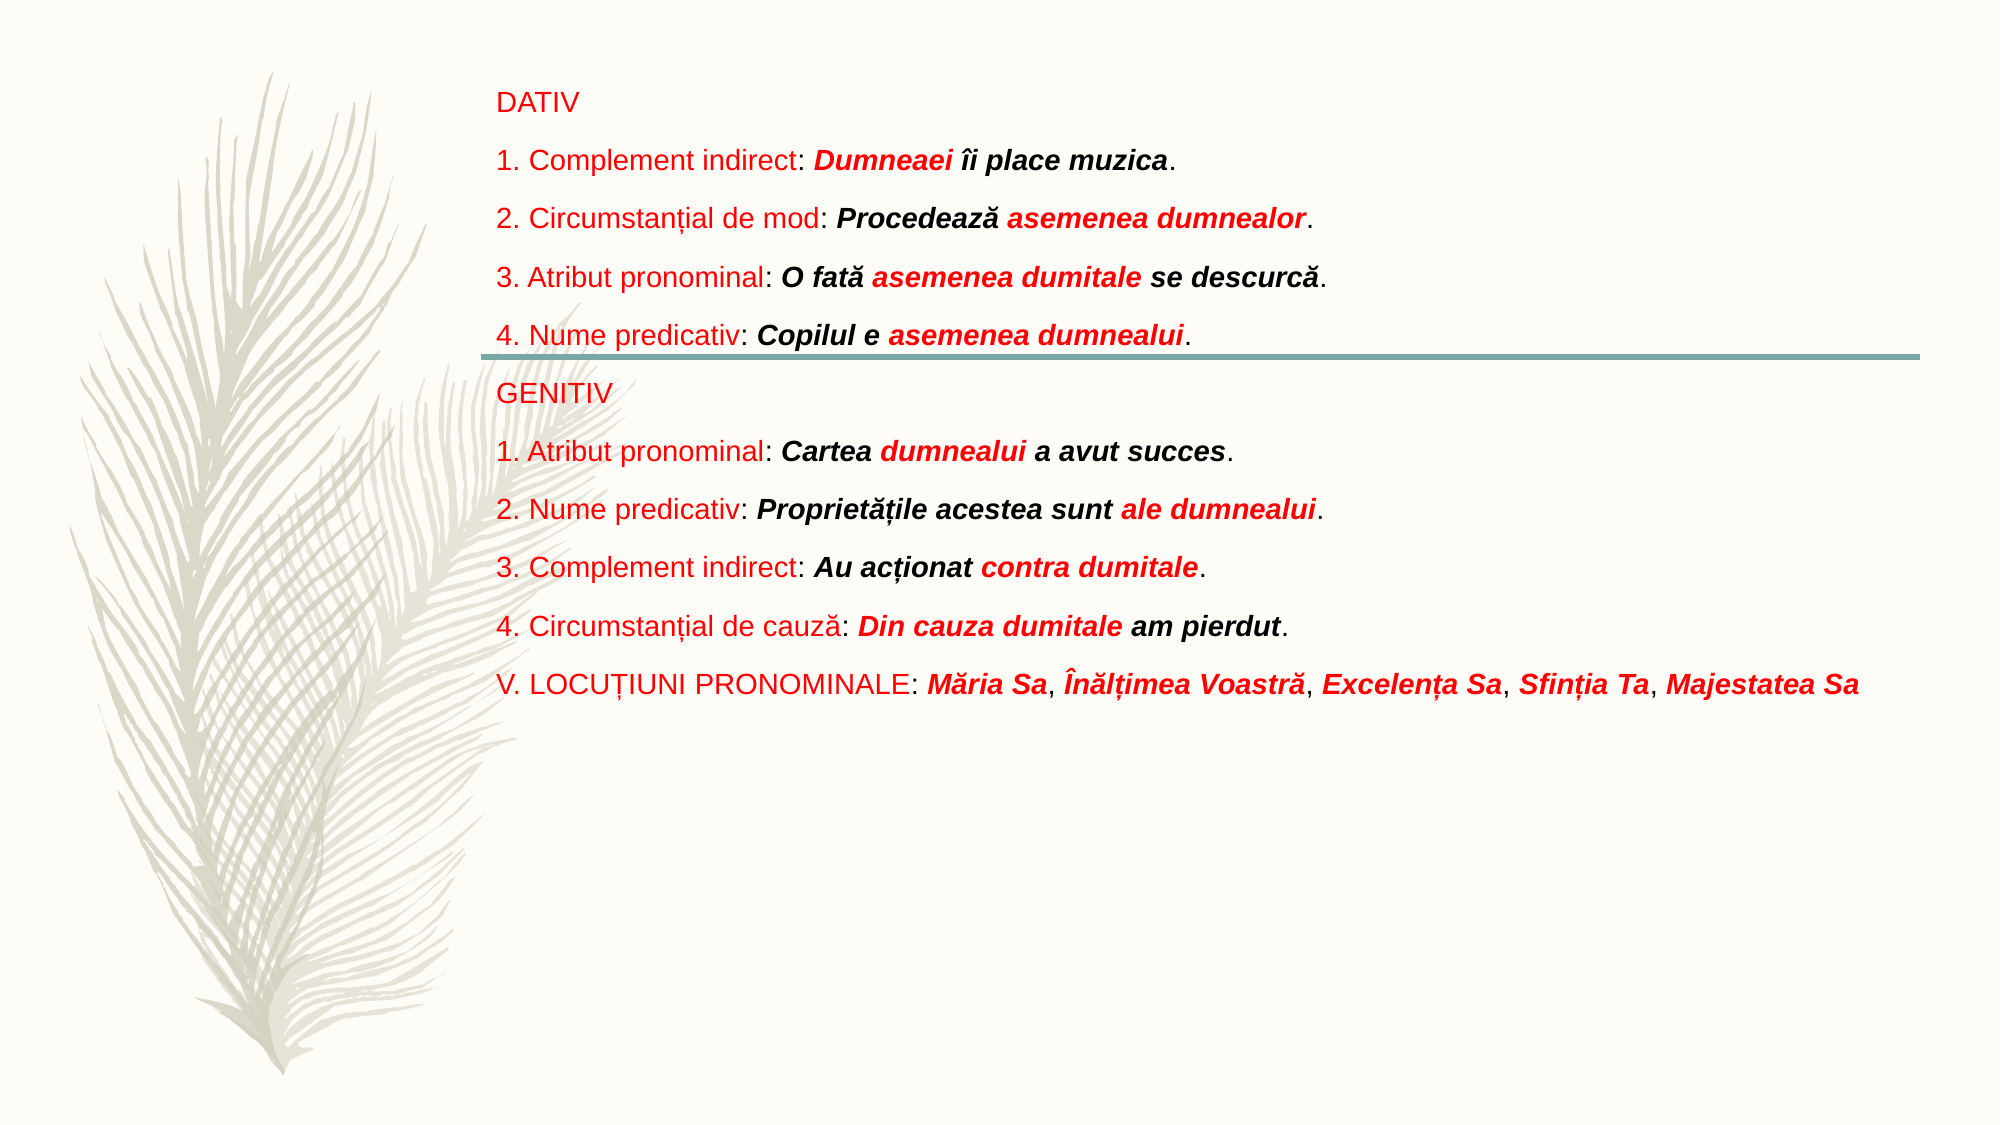

# DATIV
1. Complement indirect: Dumneaei îi place muzica.
2. Circumstanțial de mod: Procedează asemenea dumnealor.
3. Atribut pronominal: O fată asemenea dumitale se descurcă.
4. Nume predicativ: Copilul e asemenea dumnealui.
GENITIV
1. Atribut pronominal: Cartea dumnealui a avut succes.
2. Nume predicativ: Proprietățile acestea sunt ale dumnealui.
3. Complement indirect: Au acționat contra dumitale.
4. Circumstanțial de cauză: Din cauza dumitale am pierdut.
V. LOCUȚIUNI PRONOMINALE: Măria Sa, Înălțimea Voastră, Excelența Sa, Sfinția Ta, Majestatea Sa